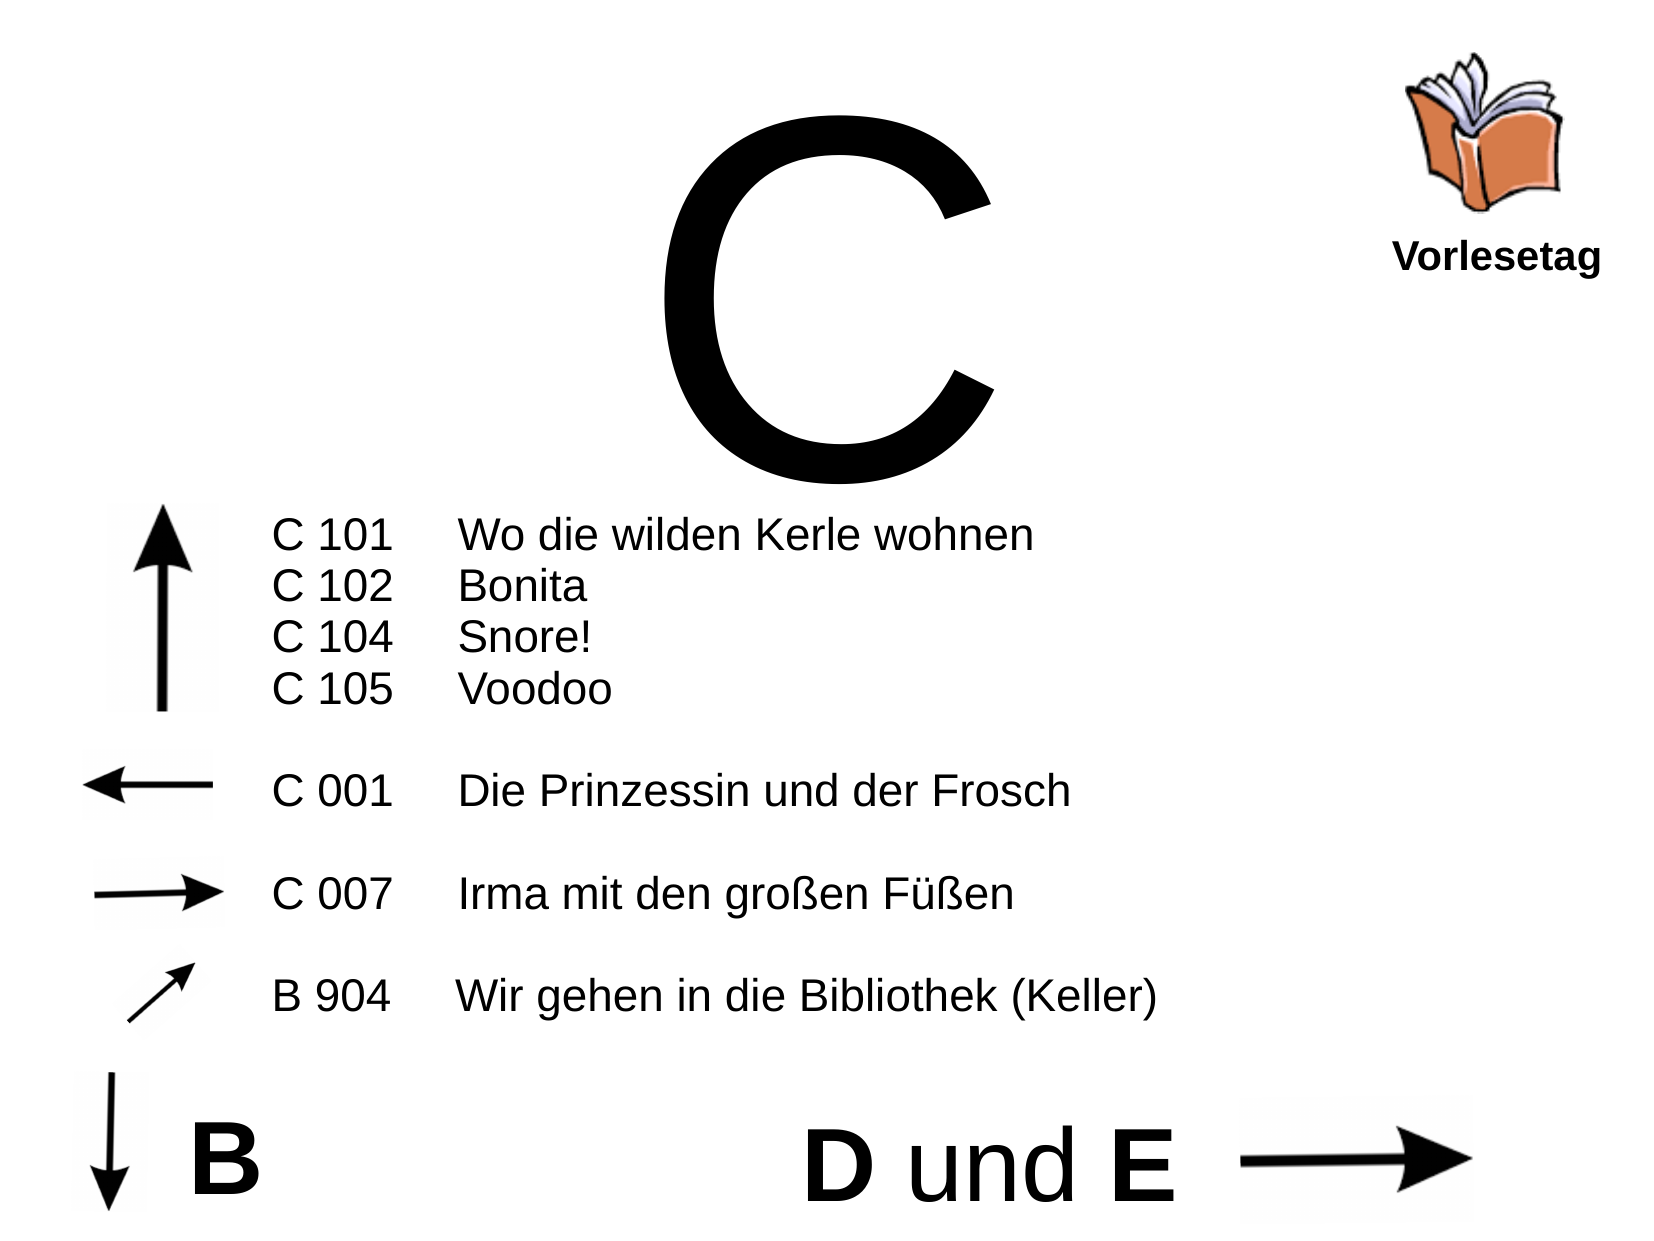

C
Vorlesetag
# C 101 Wo die wilden Kerle wohnen C 102 Bonita C 104 Snore! C 105 Voodoo C 001 Die Prinzessin und der Frosch C 007 Irma mit den großen Füßen B 904 Wir gehen in die Bibliothek (Keller)
B
D und E